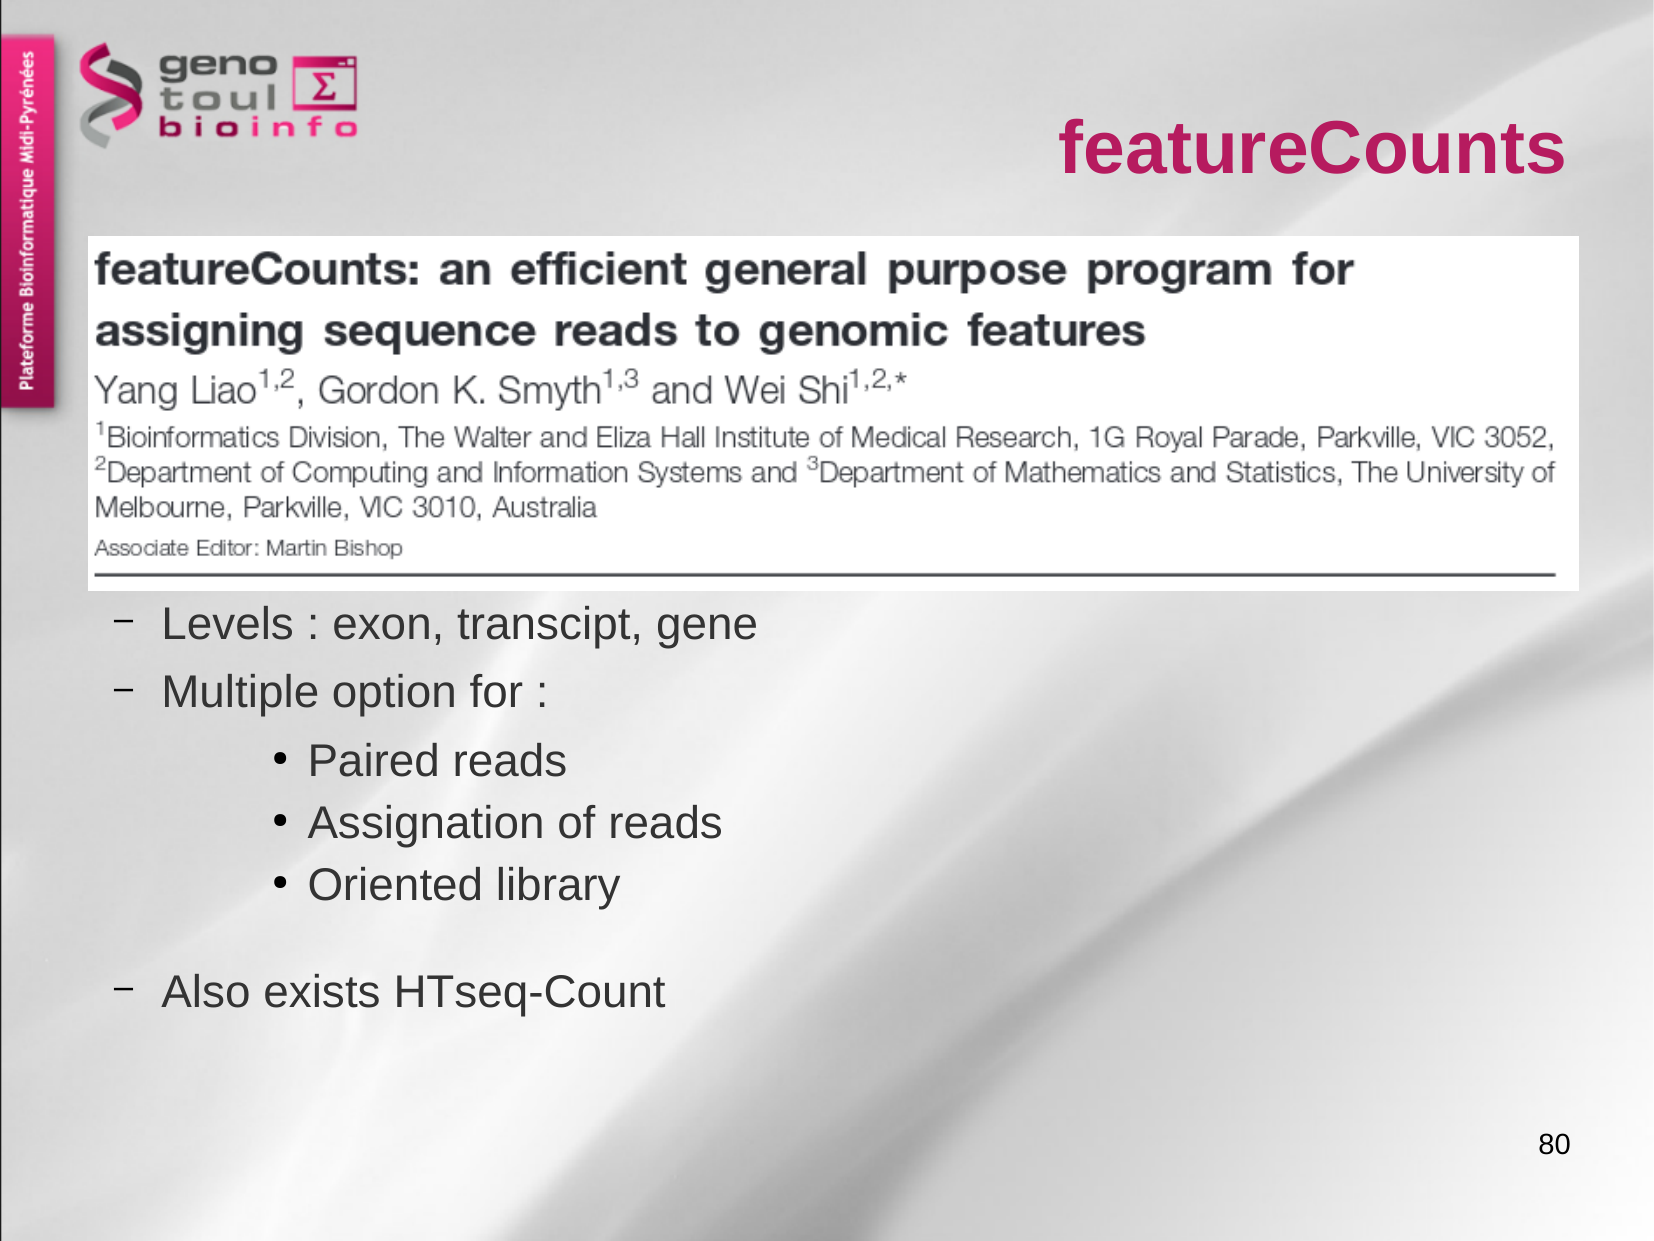

# featureCounts
Levels : exon, transcipt, gene
Multiple option for :
Paired reads
Assignation of reads
Oriented library
Also exists HTseq-Count